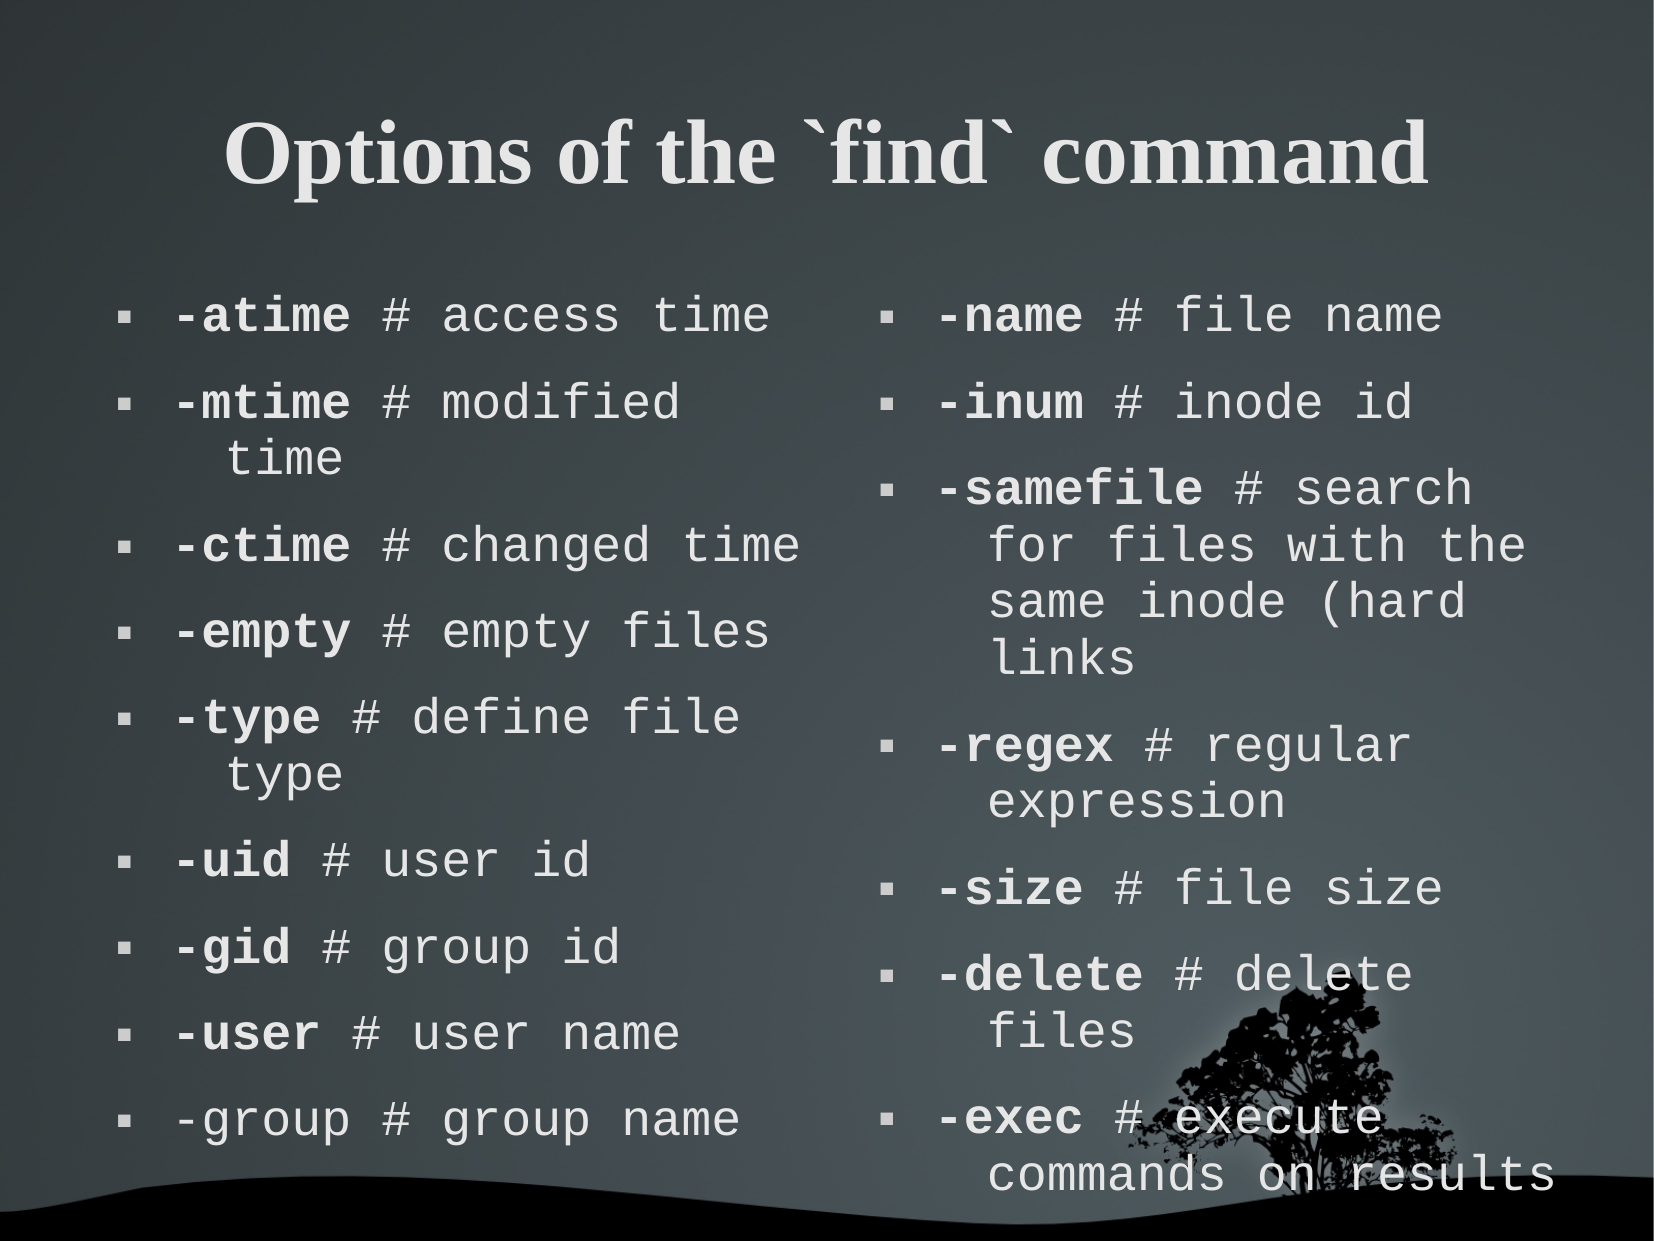

# Options of the `find` command
-atime # access time
-mtime # modified time
-ctime # changed time
-empty # empty files
-type # define file type
-uid # user id
-gid # group id
-user # user name
-group # group name
-name # file name
-inum # inode id
-samefile # search for files with the same inode (hard links
-regex # regular expression
-size # file size
-delete # delete files
-exec # execute commands on results